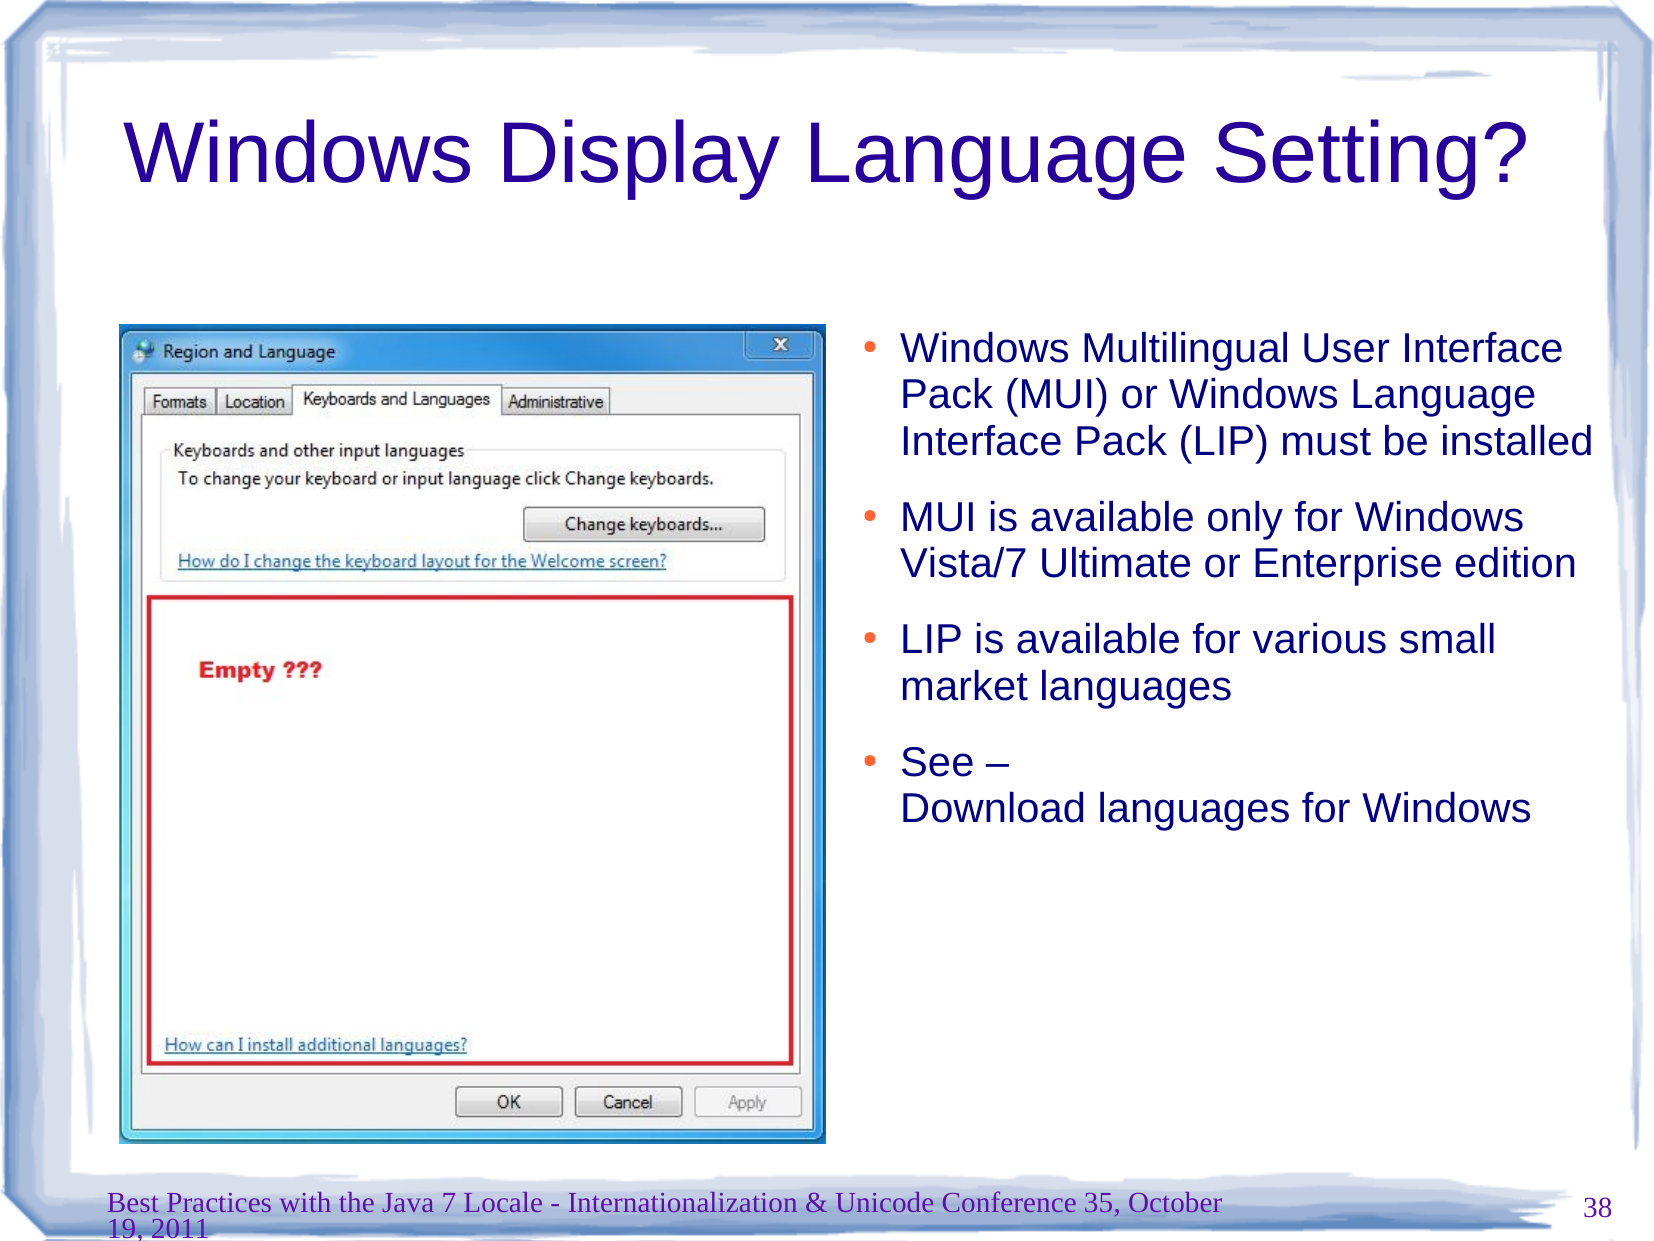

# Windows Display Language Setting?
Windows Multilingual User Interface Pack (MUI) or Windows Language Interface Pack (LIP) must be installed
MUI is available only for Windows Vista/7 Ultimate or Enterprise edition
LIP is available for various small market languages
See – Download languages for Windows
Best Practices with the Java 7 Locale - Internationalization & Unicode Conference 35, October 19, 2011
38